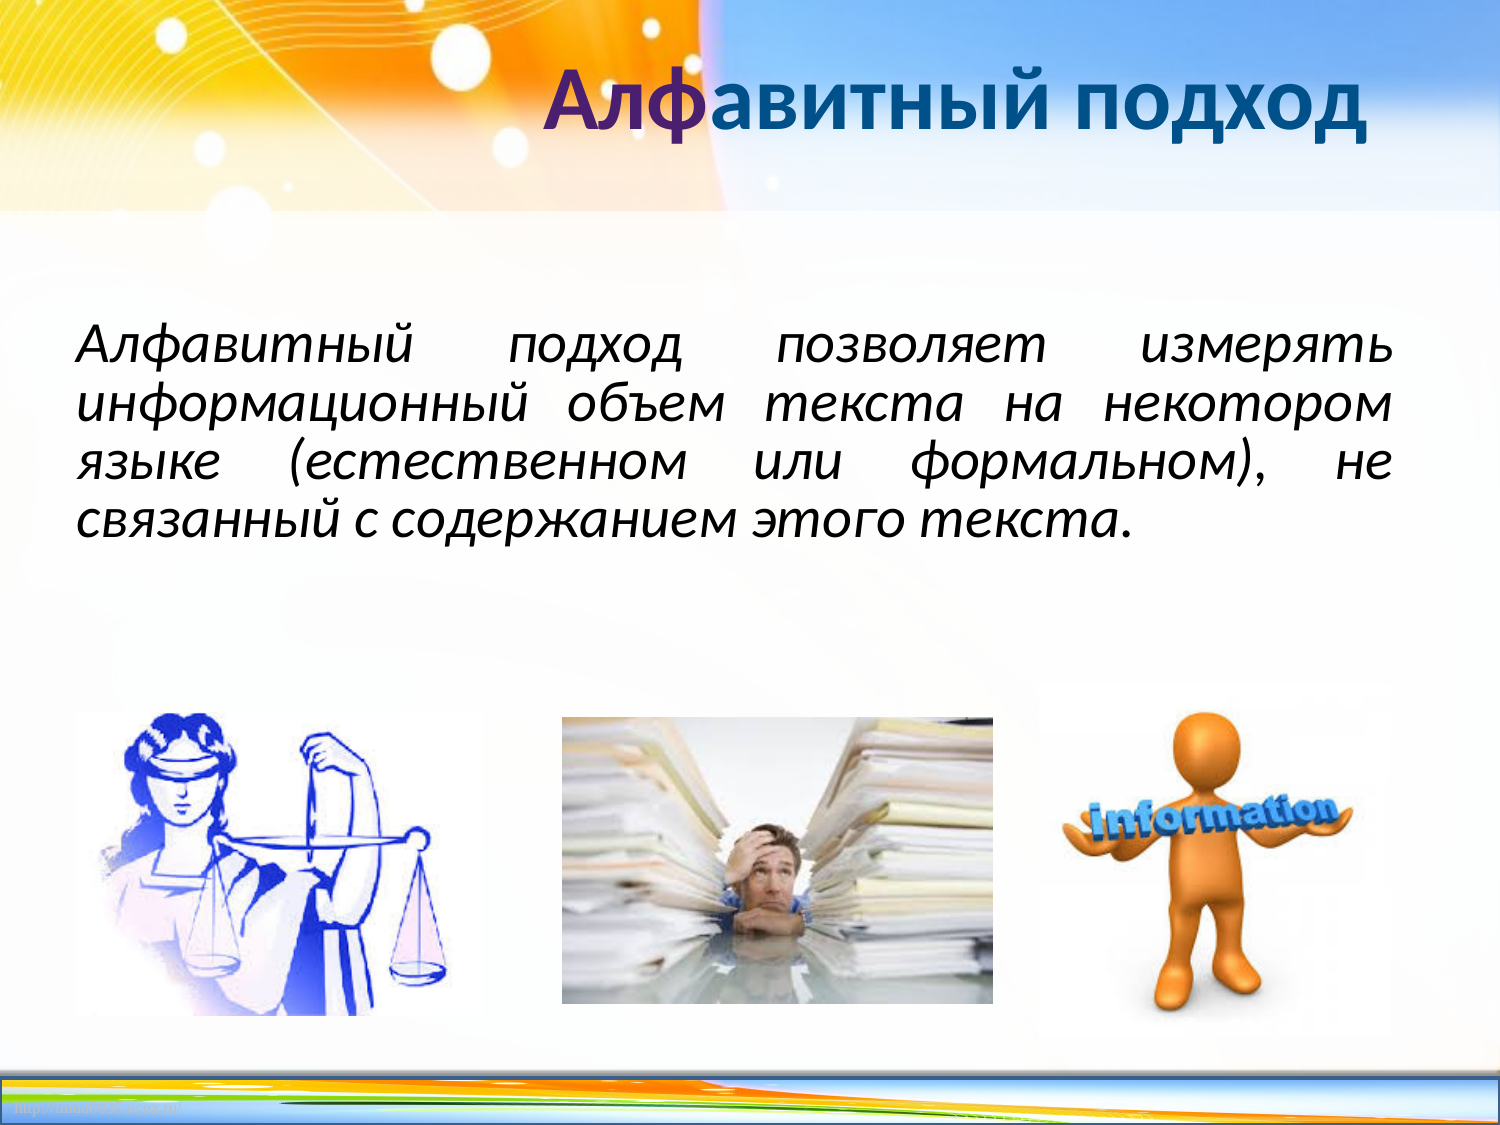

# Алфавитный подход
Алфавитный подход позволяет измерять информационный объем текста на некотором языке (естественном или формальном), не связанный с содержанием этого текста.